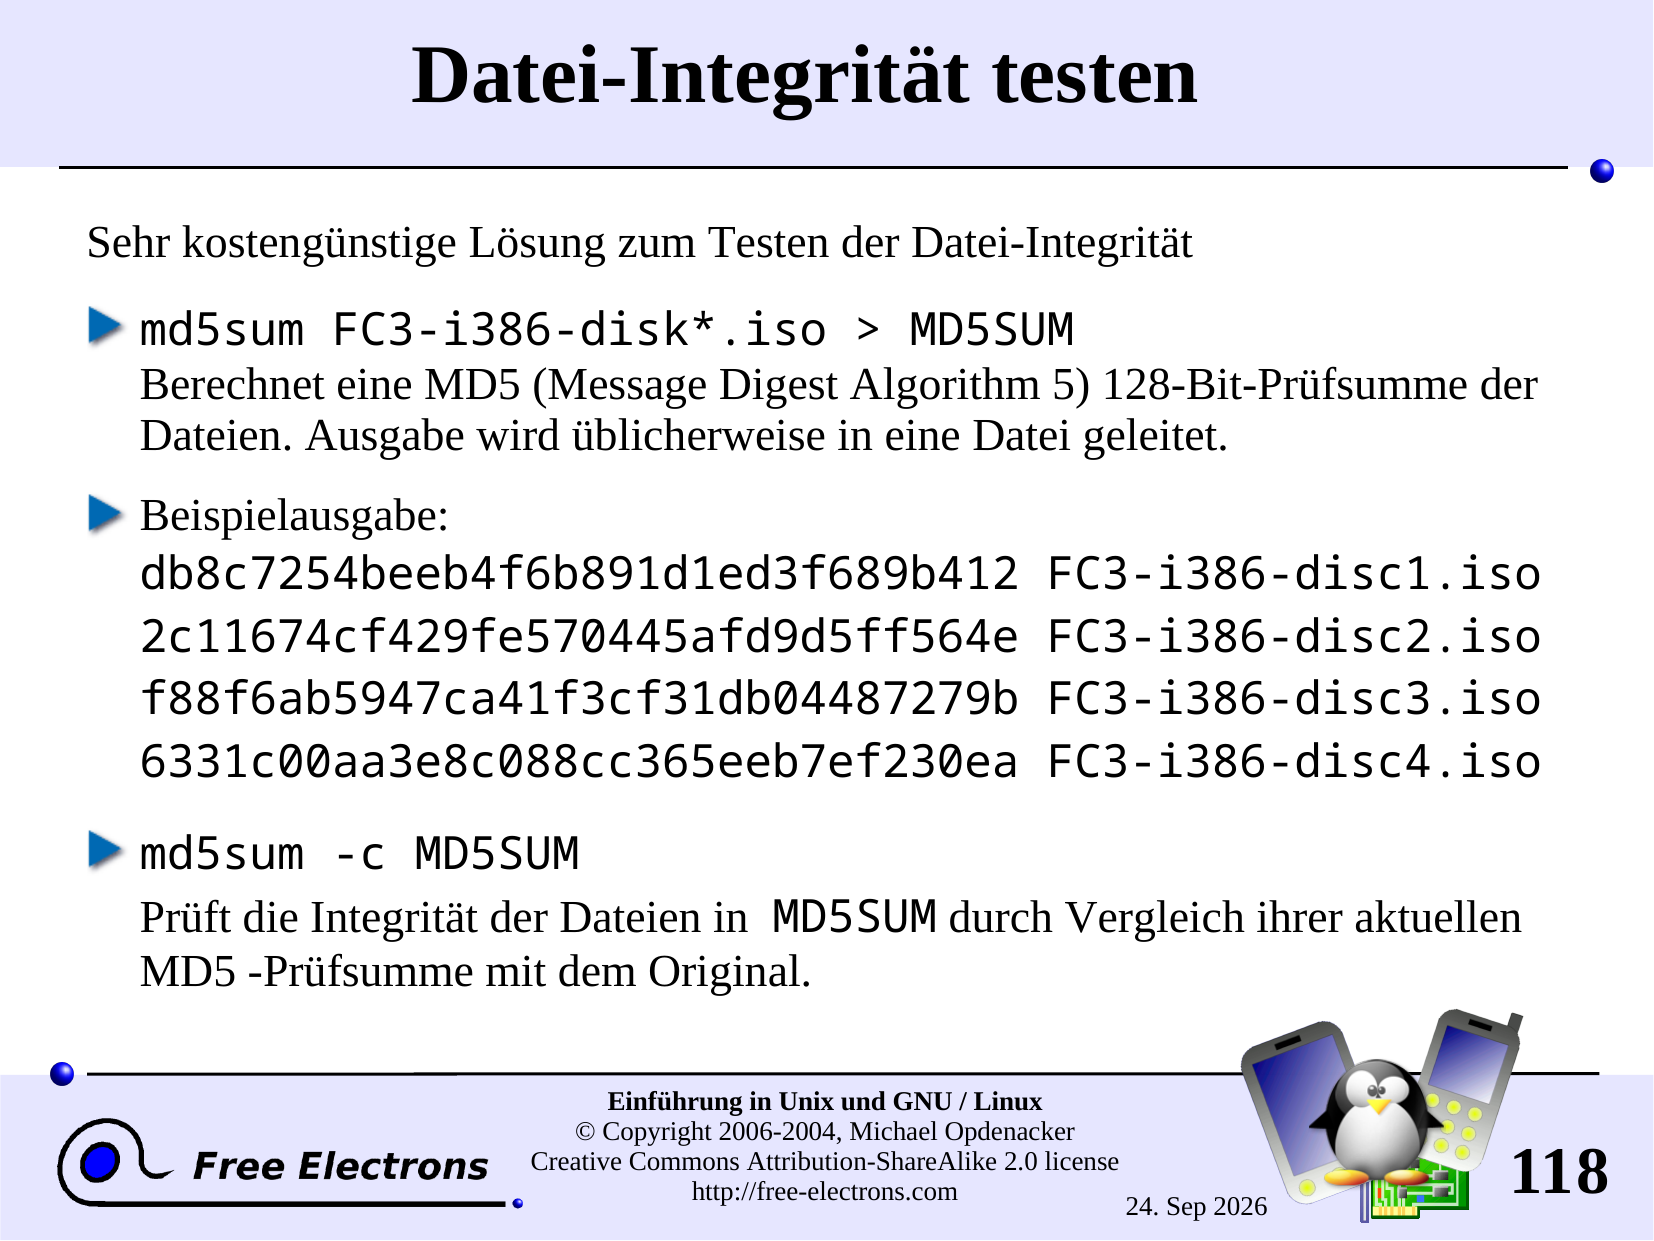

# Datei-Integrität testen
Sehr kostengünstige Lösung zum Testen der Datei-Integrität
md5sum FC3-i386-disk*.iso > MD5SUM
Berechnet eine MD5 (Message Digest Algorithm 5) 128-Bit-Prüfsumme der Dateien. Ausgabe wird üblicherweise in eine Datei geleitet.
Beispielausgabe:
db8c7254beeb4f6b891d1ed3f689b412 FC3-i386-disc1.iso
2c11674cf429fe570445afd9d5ff564e FC3-i386-disc2.iso
f88f6ab5947ca41f3cf31db04487279b FC3-i386-disc3.iso
6331c00aa3e8c088cc365eeb7ef230ea FC3-i386-disc4.iso
md5sum -c MD5SUM
Prüft die Integrität der Dateien in MD5SUM durch Vergleich ihrer aktuellen MD5 -Prüfsumme mit dem Original.